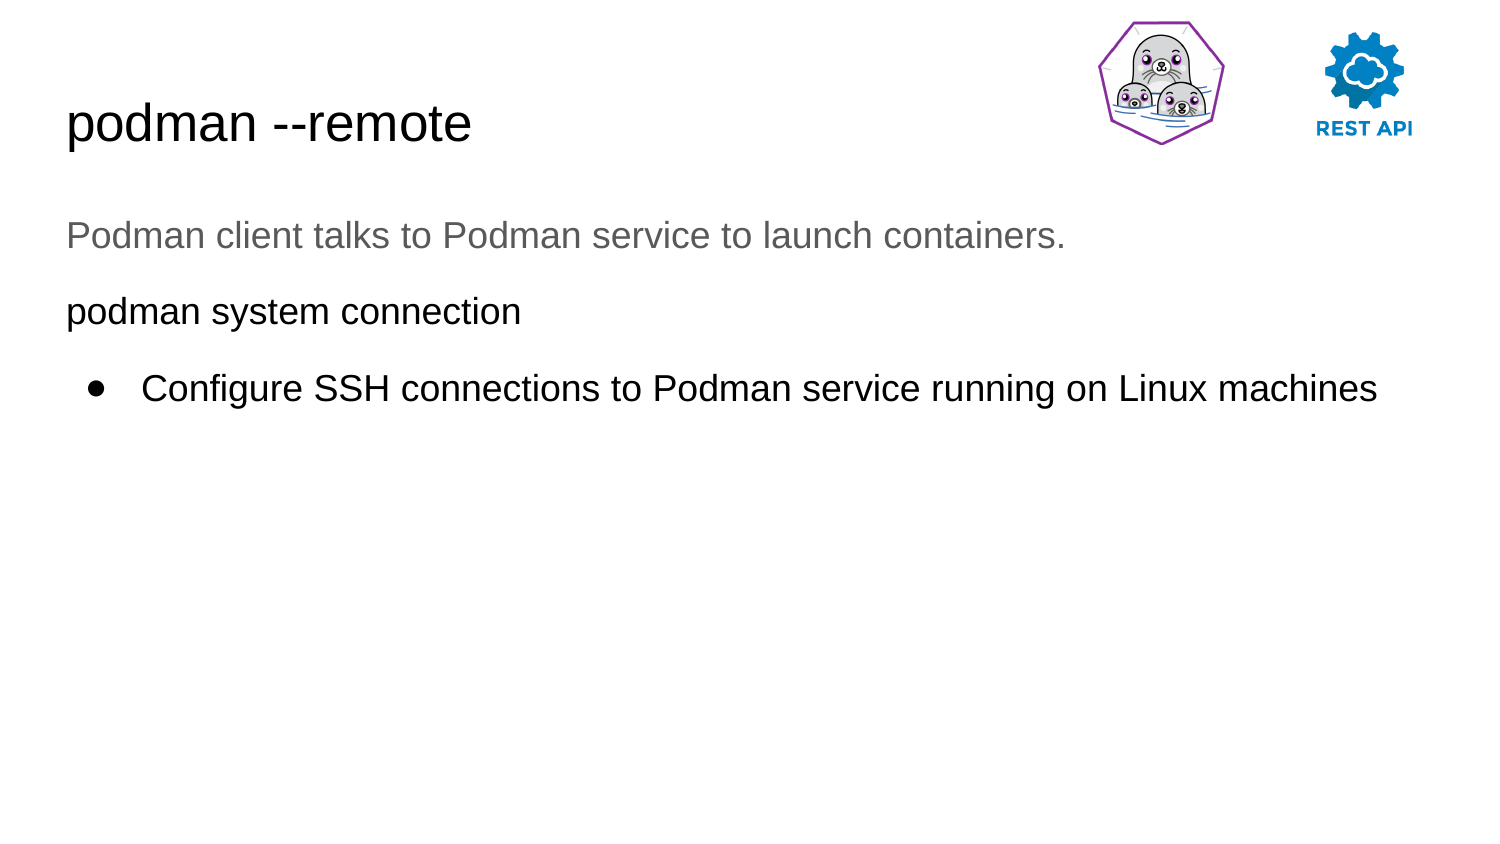

# podman --remote
Podman client talks to Podman service to launch containers.
podman system connection
Configure SSH connections to Podman service running on Linux machines